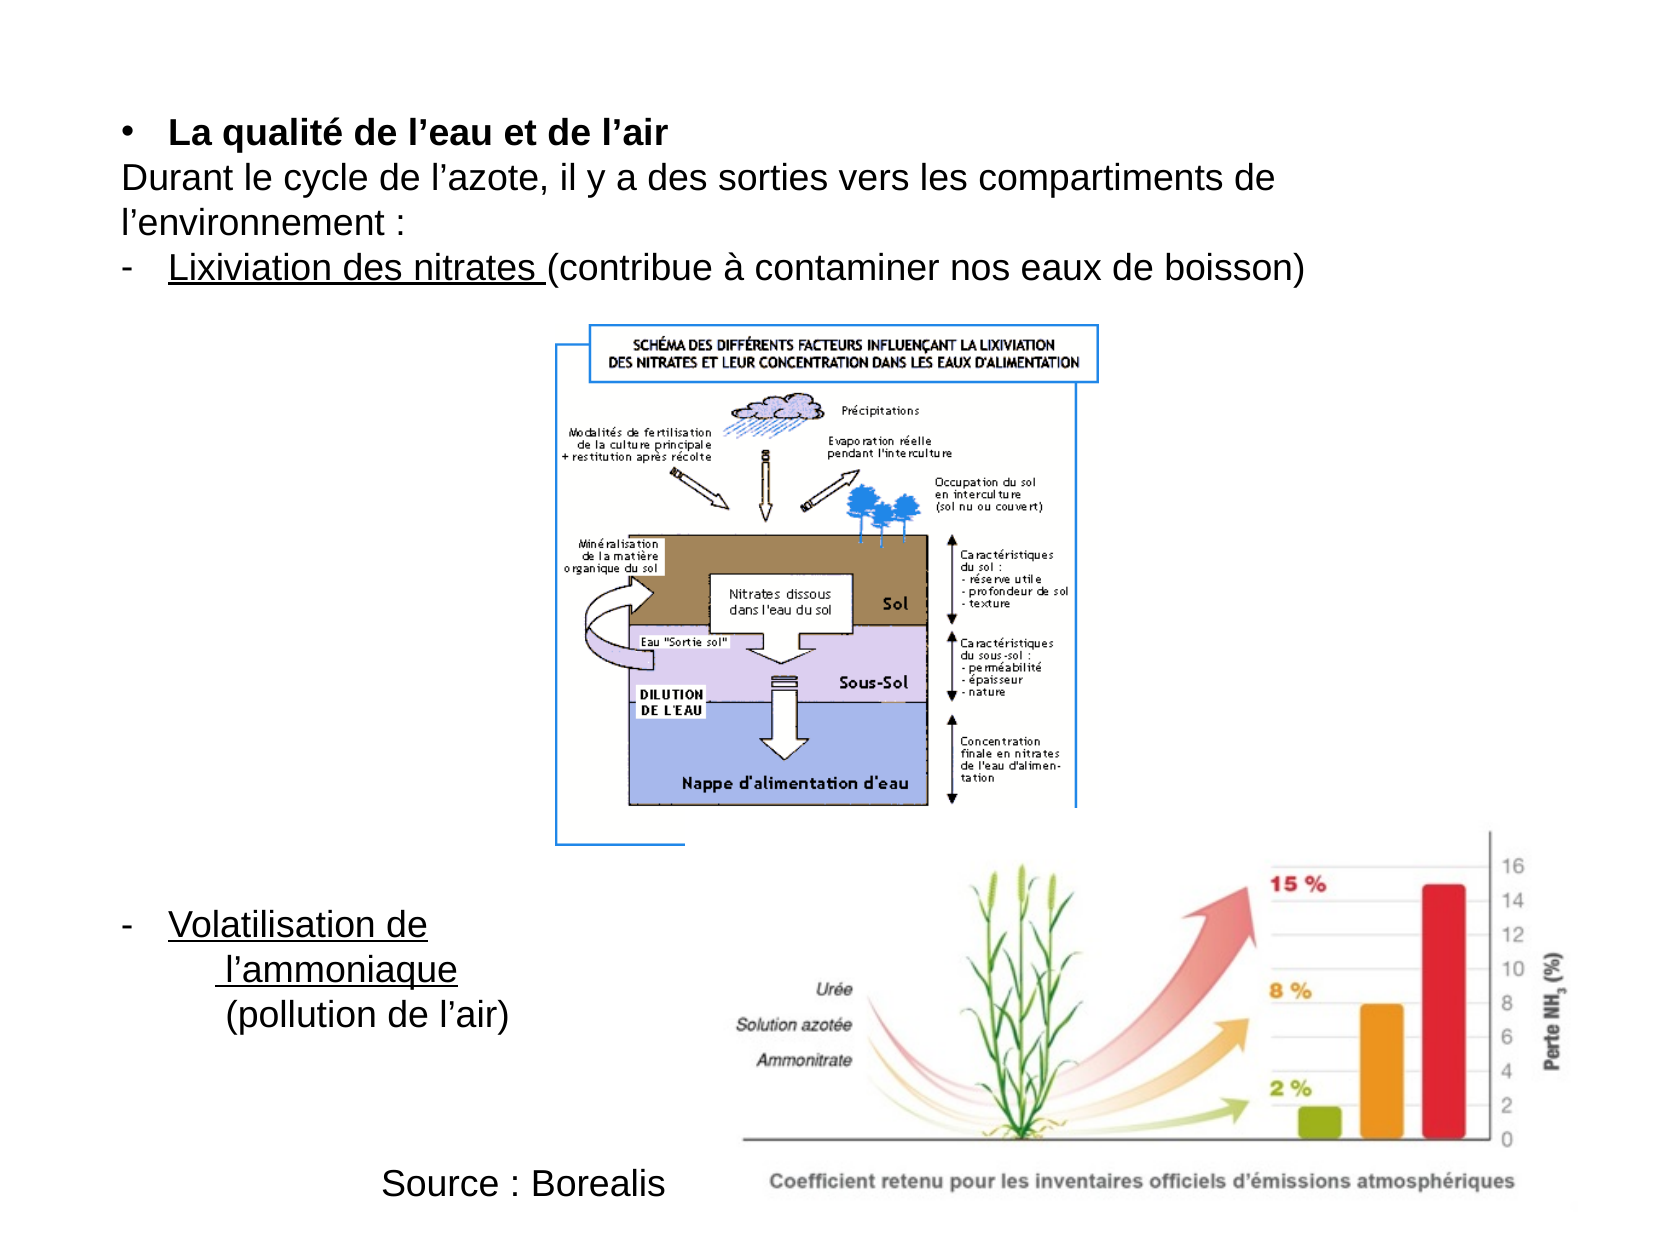

La qualité de l’eau et de l’air
Durant le cycle de l’azote, il y a des sorties vers les compartiments de l’environnement :
Lixiviation des nitrates (contribue à contaminer nos eaux de boisson)
Volatilisation de
 l’ammoniaque
 (pollution de l’air)
Source : Borealis